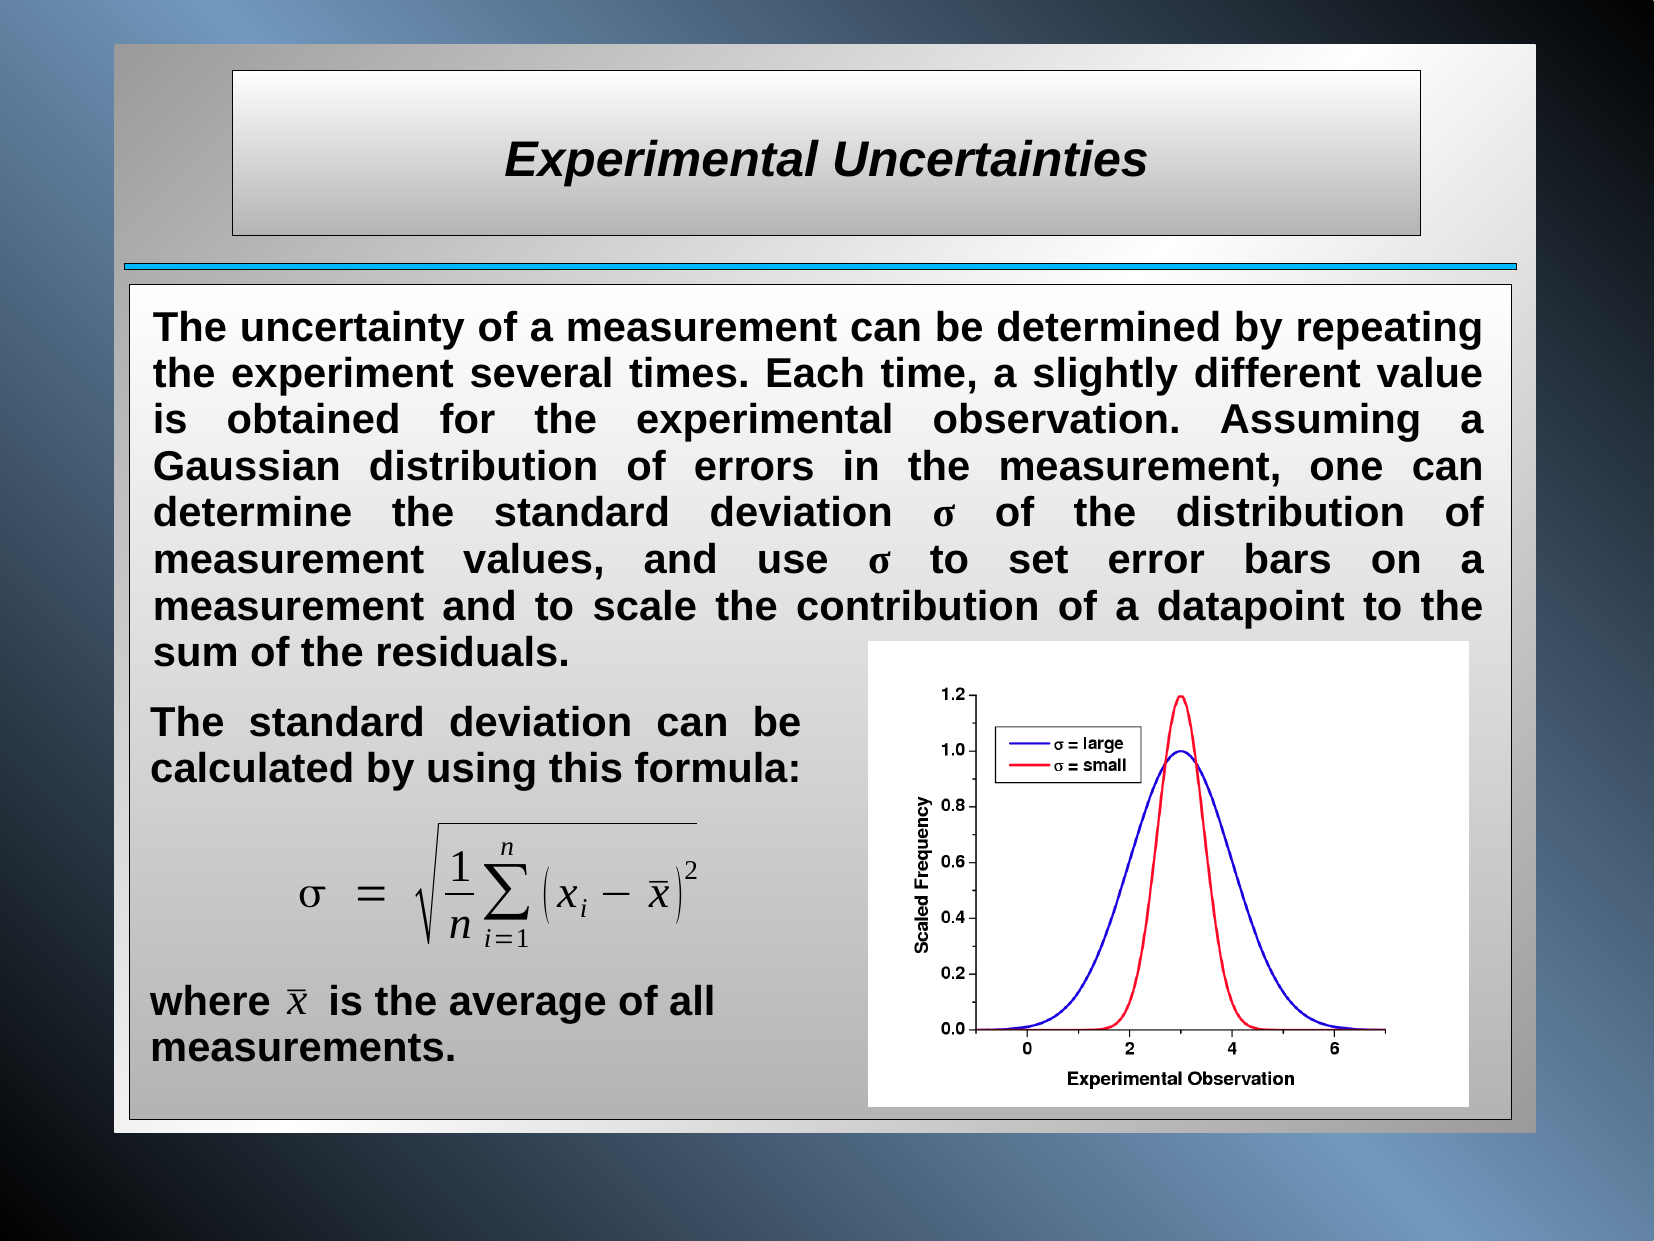

Experimental Uncertainties
The uncertainty of a measurement can be determined by repeating the experiment several times. Each time, a slightly different value is obtained for the experimental observation. Assuming a Gaussian distribution of errors in the measurement, one can determine the standard deviation σ of the distribution of measurement values, and use σ to set error bars on a measurement and to scale the contribution of a datapoint to the sum of the residuals.
The standard deviation can be calculated by using this formula:
where is the average of all
measurements.